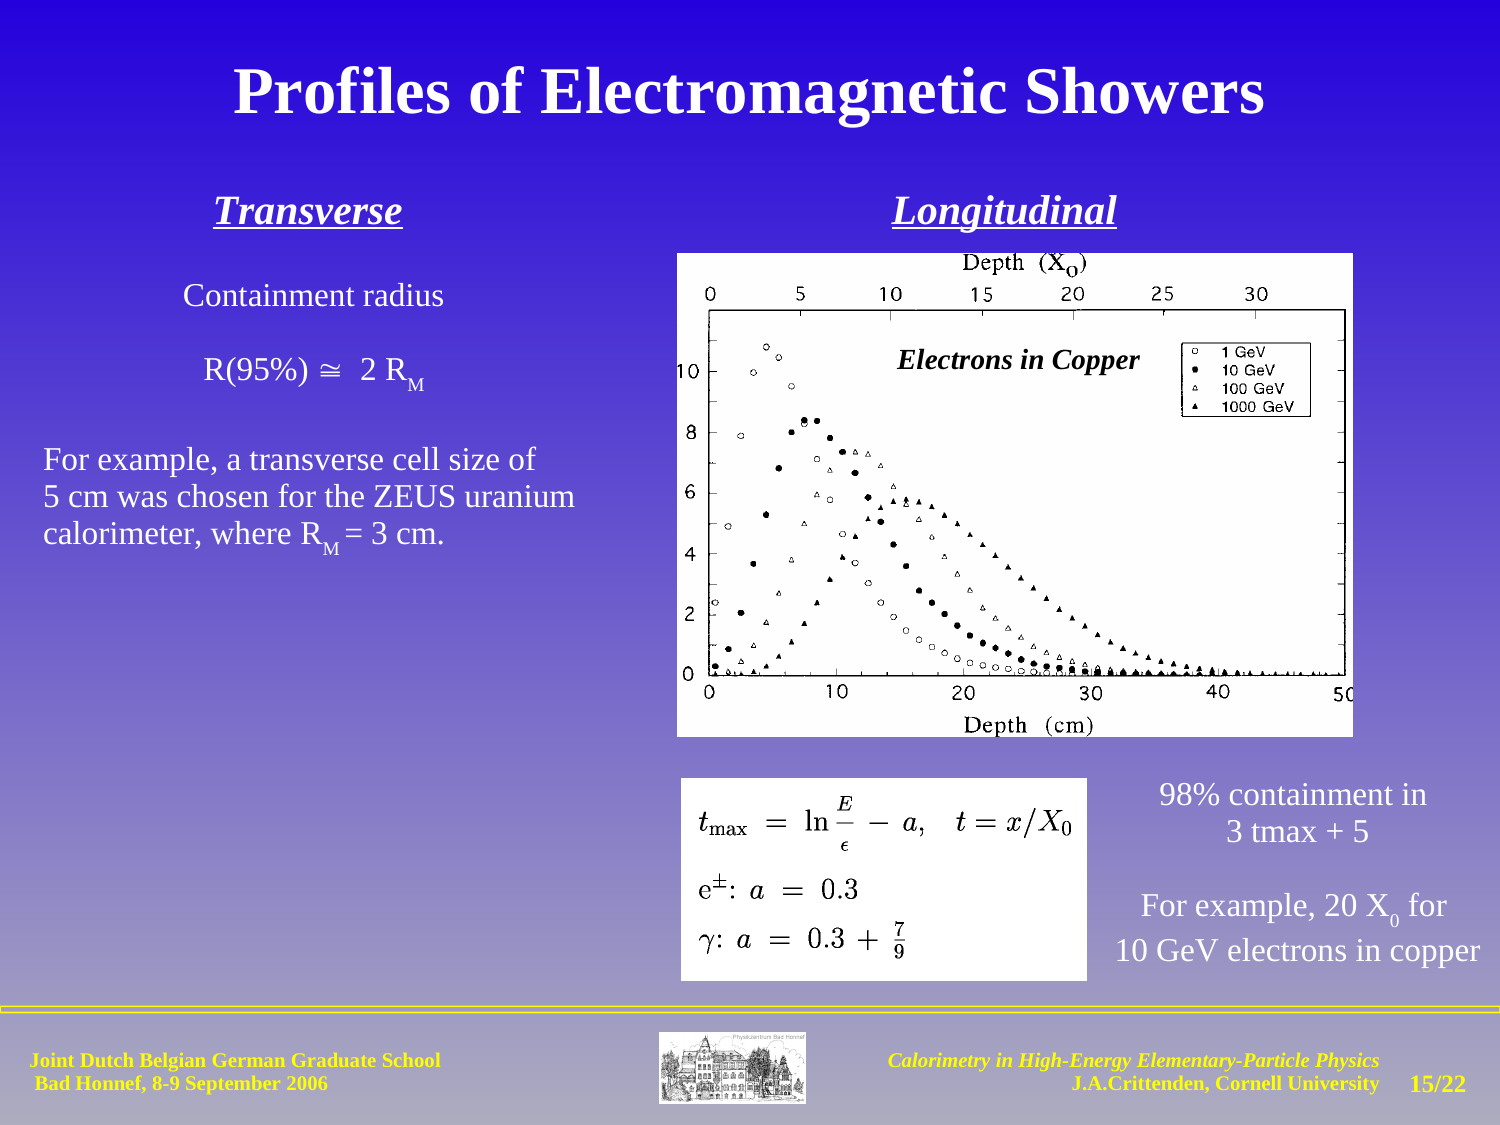

# Profiles of Electromagnetic Showers
Transverse
Longitudinal
Electrons in Copper
Containment radius
R(95%) ≅ 2 RM
For example, a transverse cell size of
5 cm was chosen for the ZEUS uranium
calorimeter, where RM = 3 cm.
98% containment in
3 tmax + 5
For example, 20 X0 for
10 GeV electrons in copper